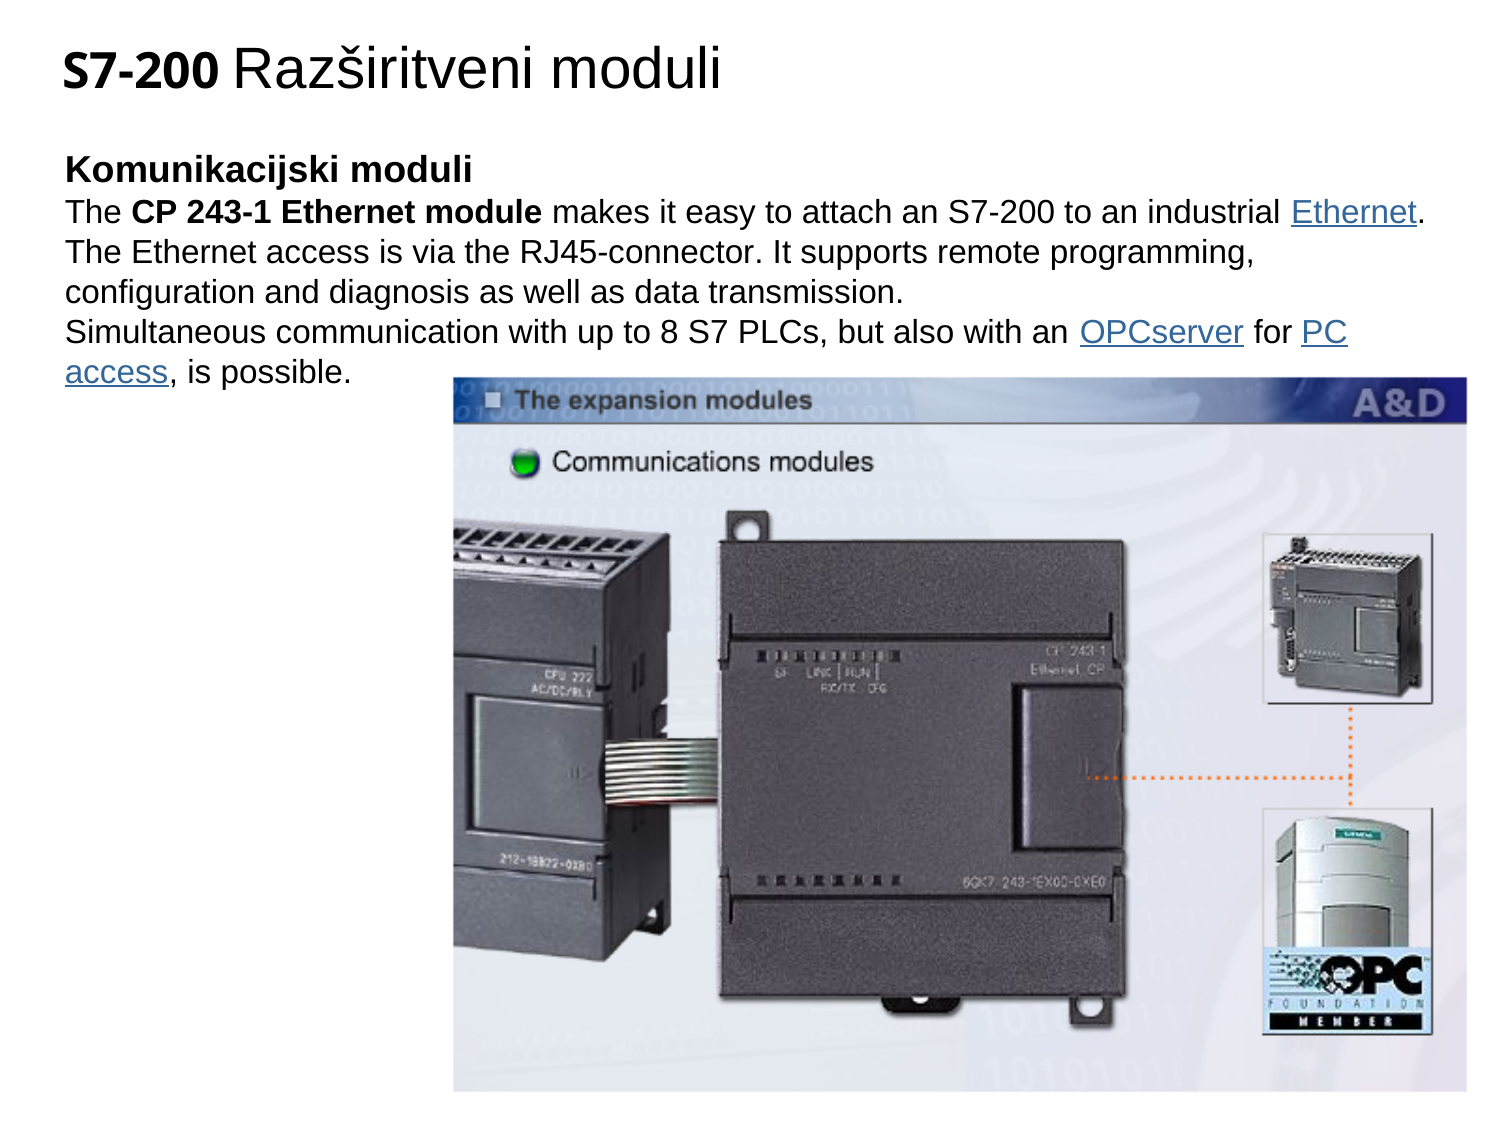

S7-200 Razširitveni moduli
Komunikacijski moduli
The CP 243-1 Ethernet module makes it easy to attach an S7-200 to an industrial Ethernet. The Ethernet access is via the RJ45-connector. It supports remote programming, configuration and diagnosis as well as data transmission.
Simultaneous communication with up to 8 S7 PLCs, but also with an OPCserver for PC access, is possible.